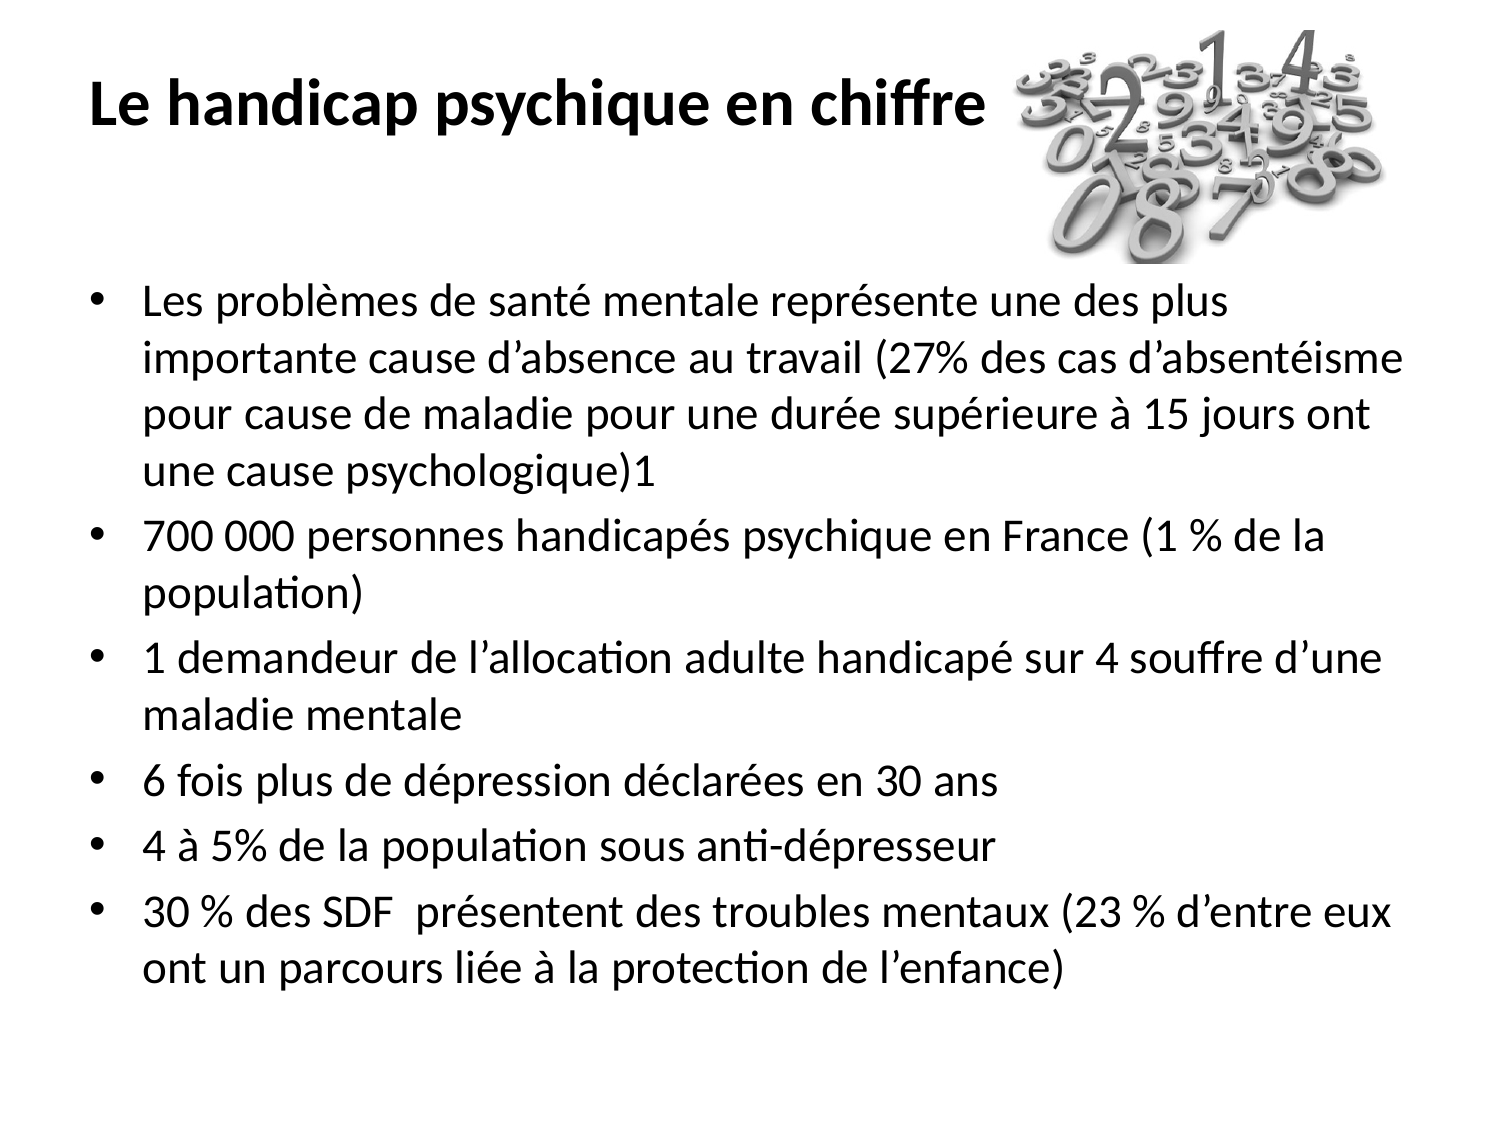

# Le handicap psychique en chiffre
Les problèmes de santé mentale représente une des plus importante cause d’absence au travail (27% des cas d’absentéisme pour cause de maladie pour une durée supérieure à 15 jours ont une cause psychologique)1
700 000 personnes handicapés psychique en France (1 % de la population)
1 demandeur de l’allocation adulte handicapé sur 4 souffre d’une maladie mentale
6 fois plus de dépression déclarées en 30 ans
4 à 5% de la population sous anti-dépresseur
30 % des SDF présentent des troubles mentaux (23 % d’entre eux ont un parcours liée à la protection de l’enfance)